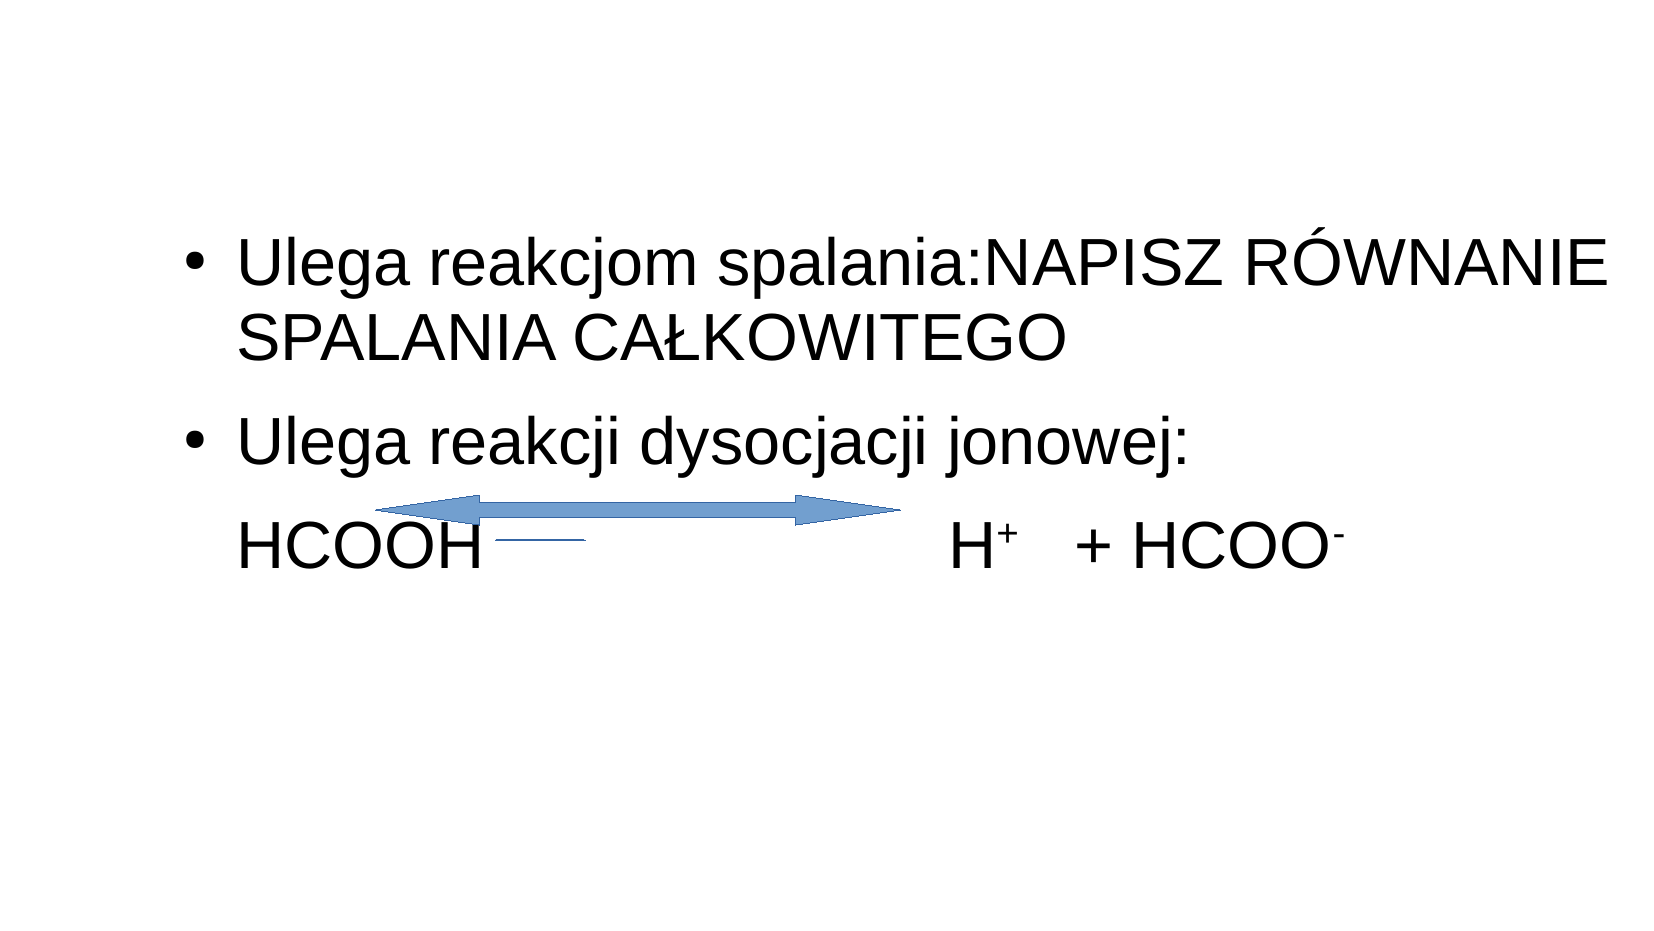

#
Ulega reakcjom spalania:NAPISZ RÓWNANIE SPALANIA CAŁKOWITEGO
Ulega reakcji dysocjacji jonowej:
HCOOH 					 H+ + HCOO-